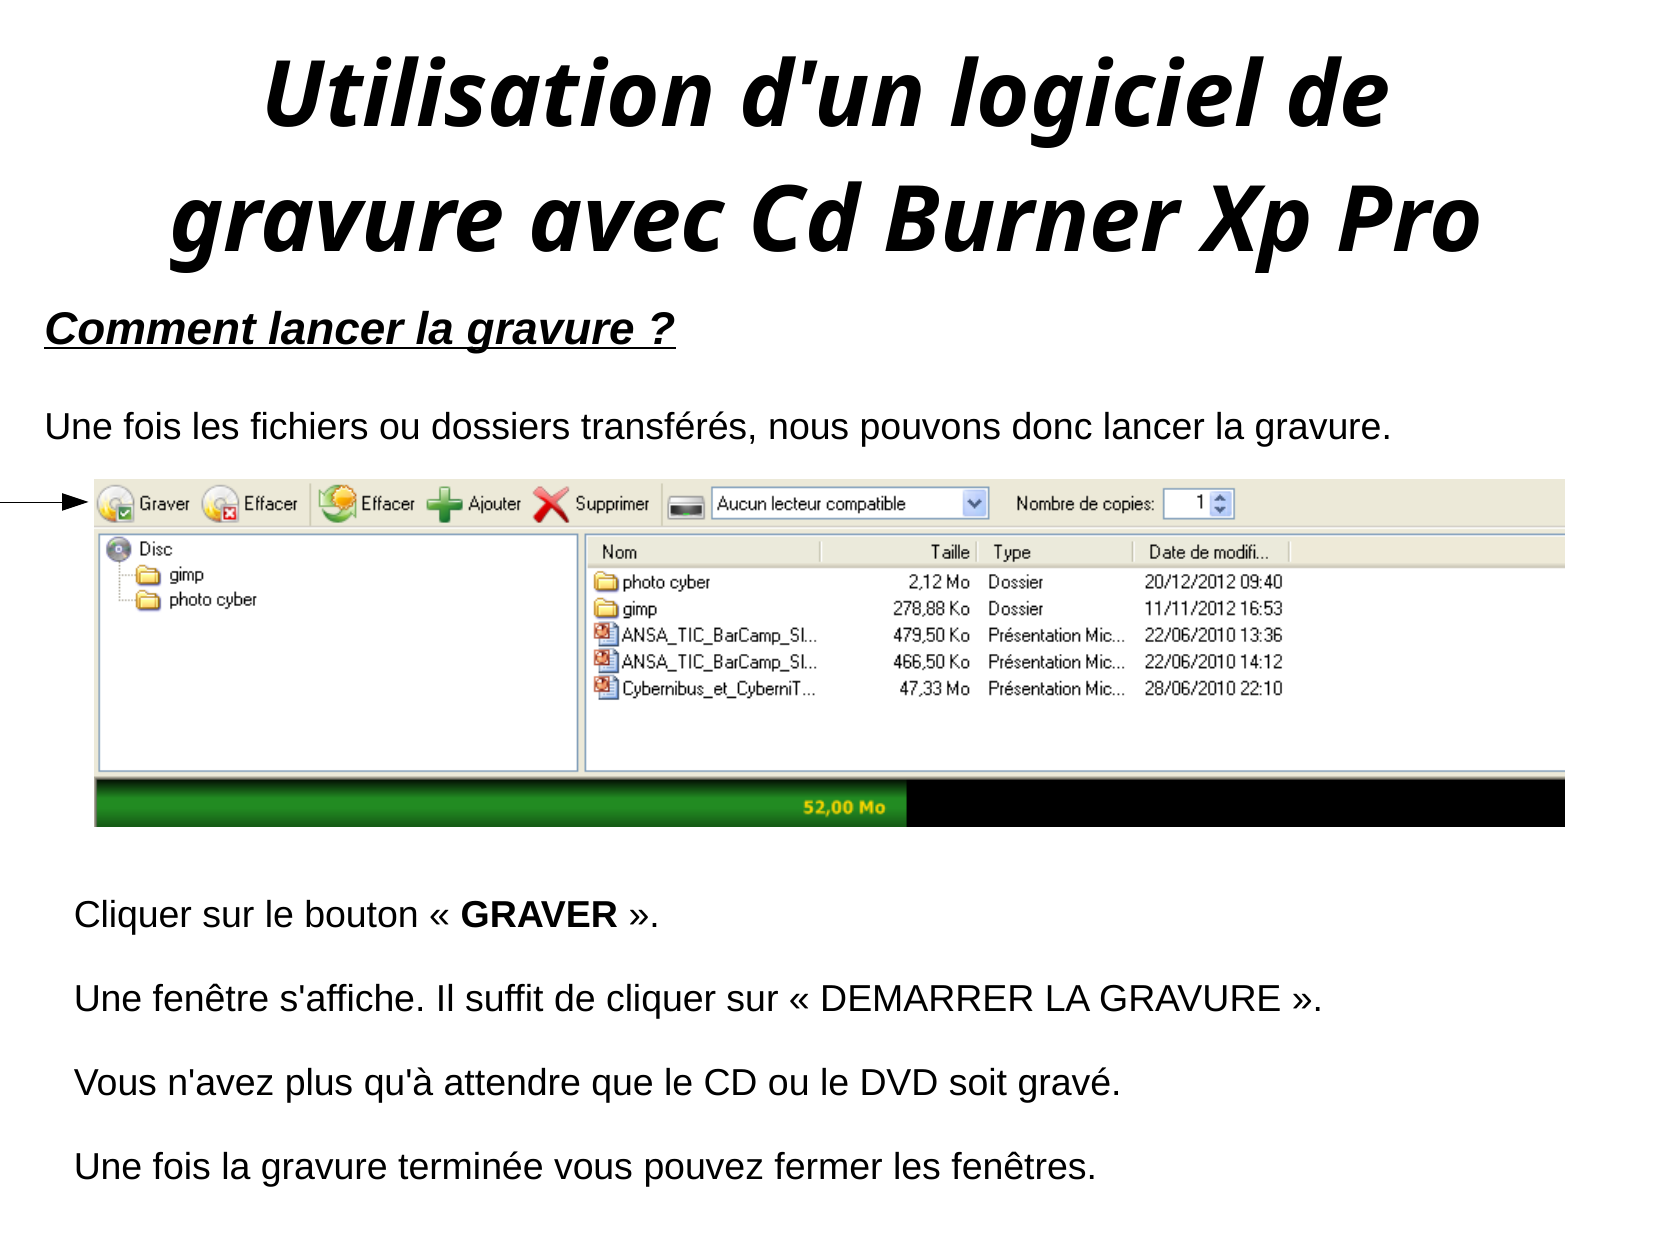

# Utilisation d'un logiciel de gravure avec Cd Burner Xp Pro
Comment lancer la gravure ?
Une fois les fichiers ou dossiers transférés, nous pouvons donc lancer la gravure.
Cliquer sur le bouton « GRAVER ».
Une fenêtre s'affiche. Il suffit de cliquer sur « DEMARRER LA GRAVURE ».
Vous n'avez plus qu'à attendre que le CD ou le DVD soit gravé.
Une fois la gravure terminée vous pouvez fermer les fenêtres.